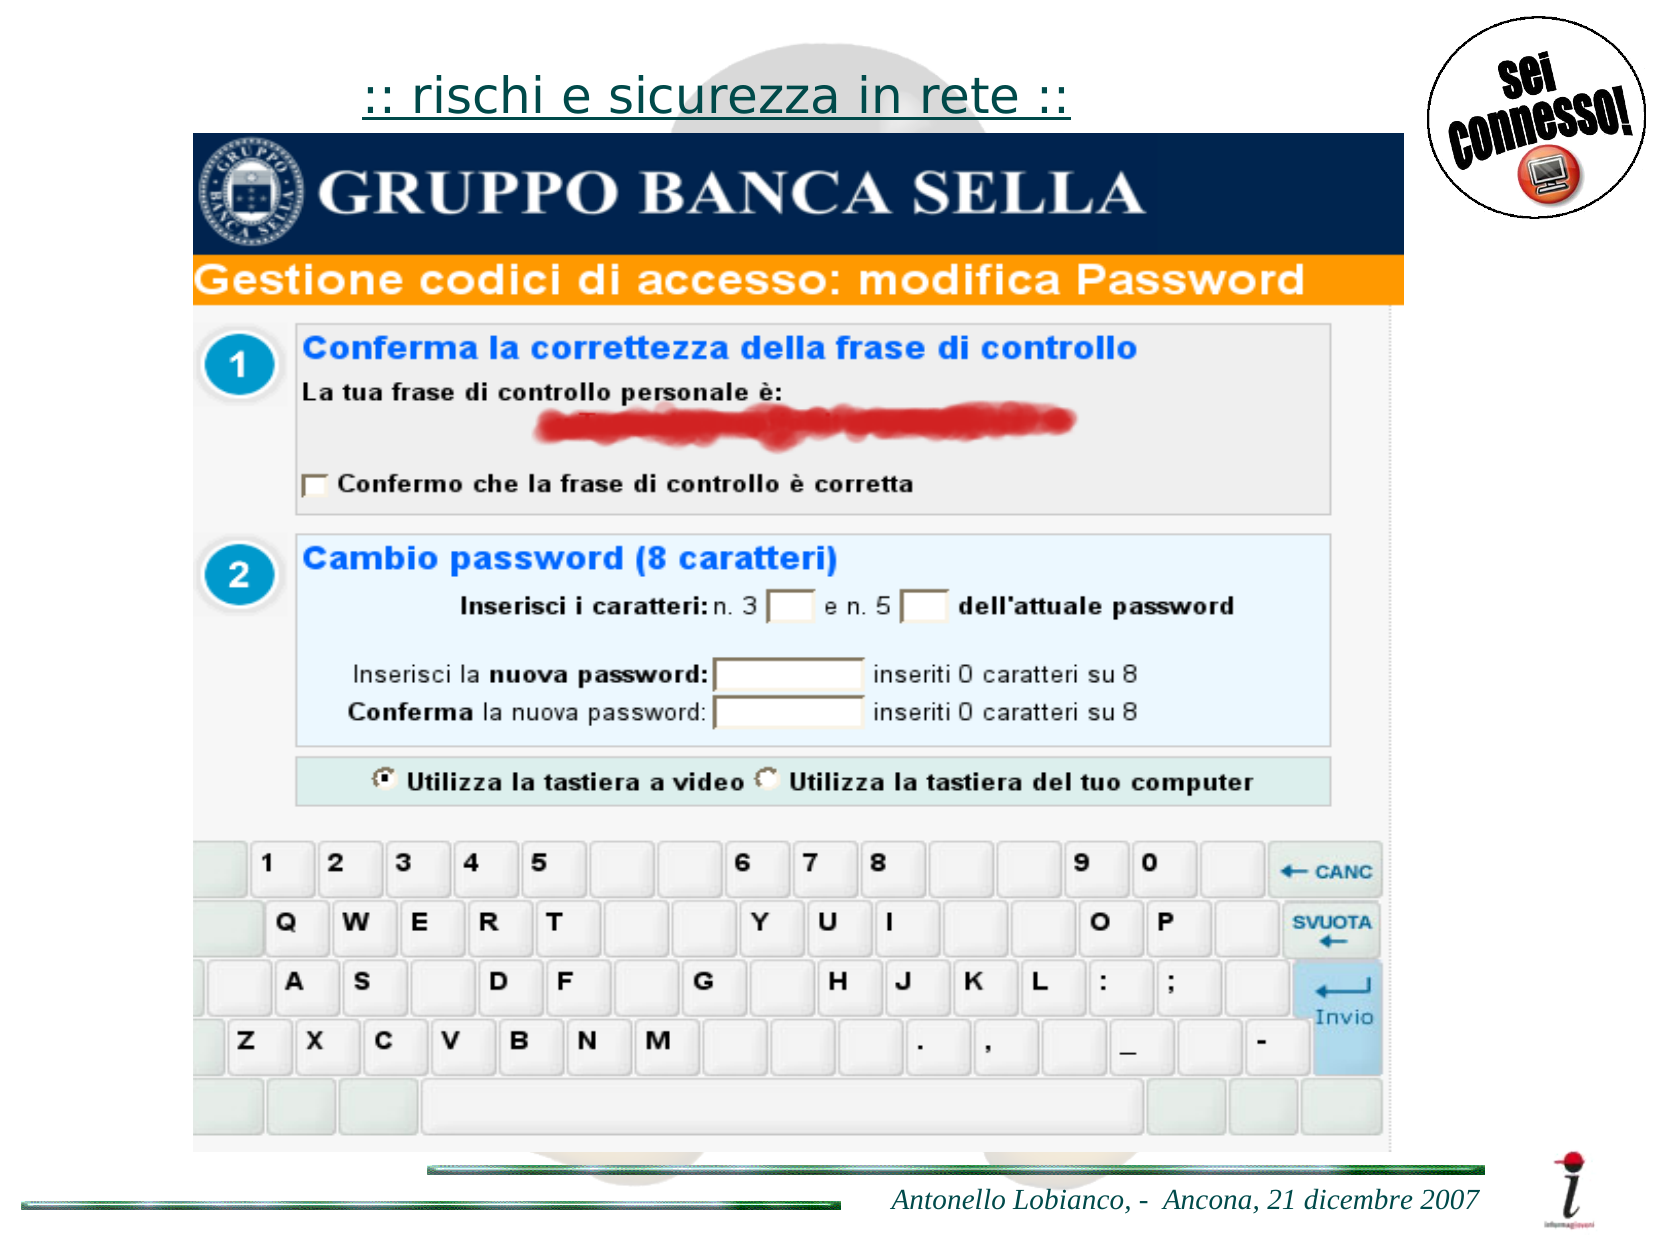

# :: rischi e sicurezza in rete ::